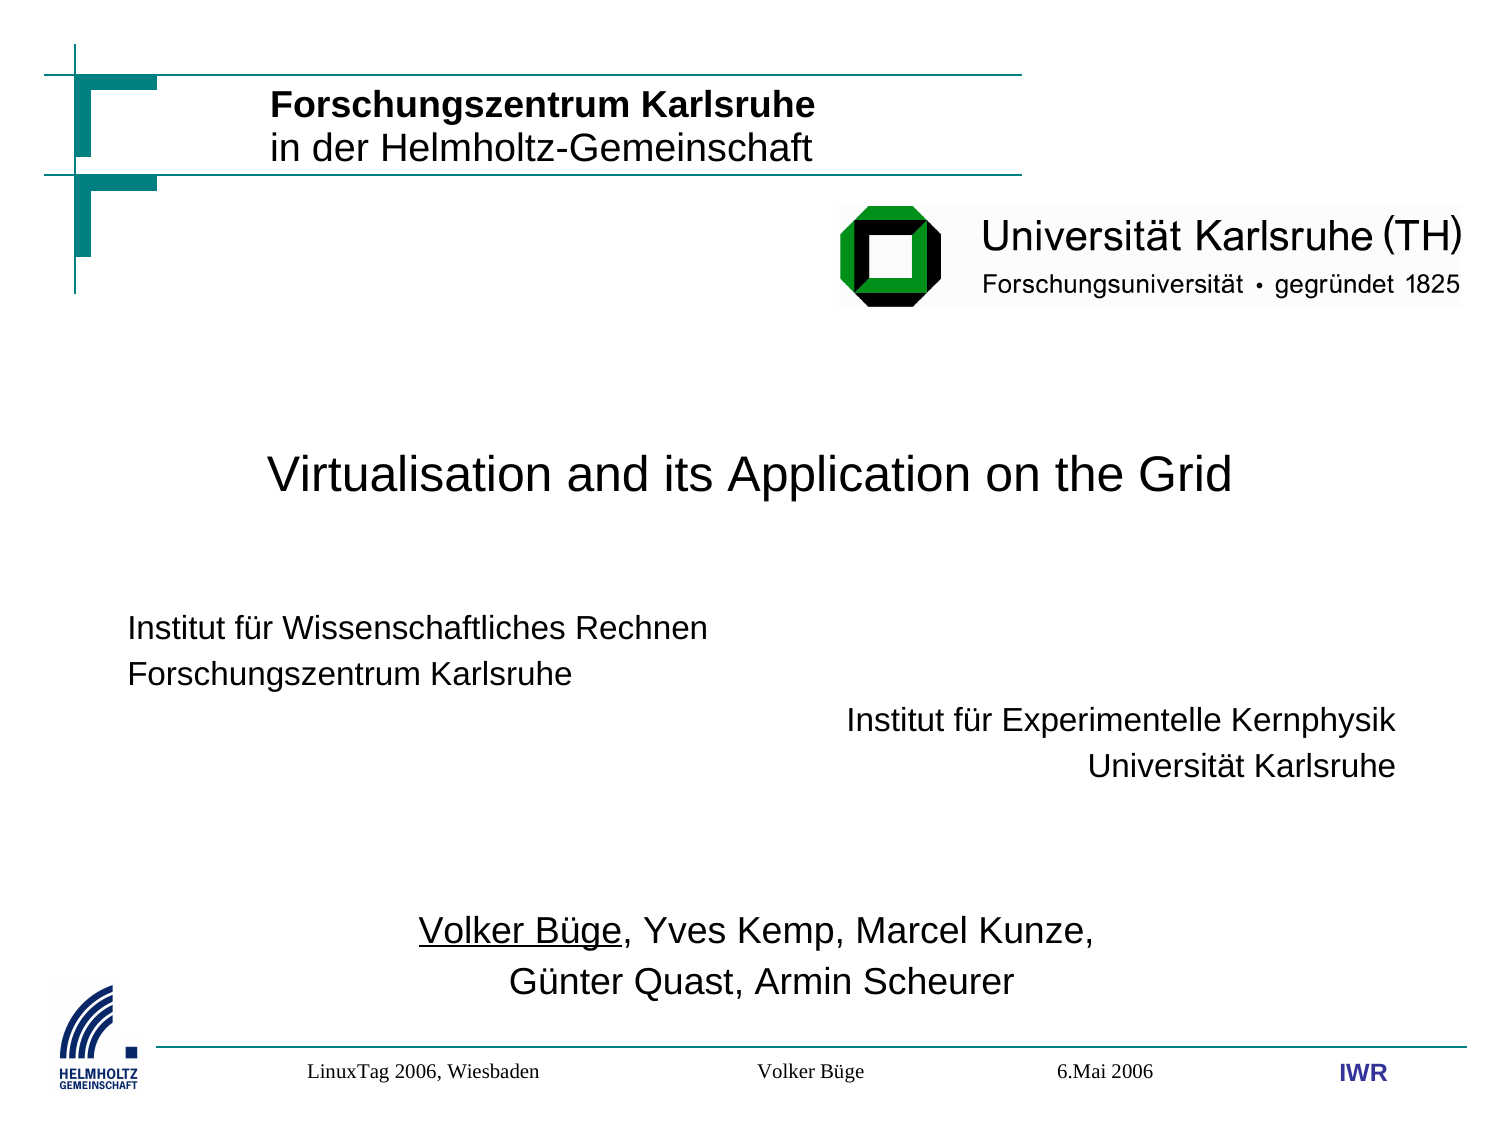

# Virtualisation and its Application on the Grid
Institut für Wissenschaftliches Rechnen
Forschungszentrum Karlsruhe
Institut für Experimentelle Kernphysik
Universität Karlsruhe
Volker Büge, Yves Kemp, Marcel Kunze,
Günter Quast, Armin Scheurer